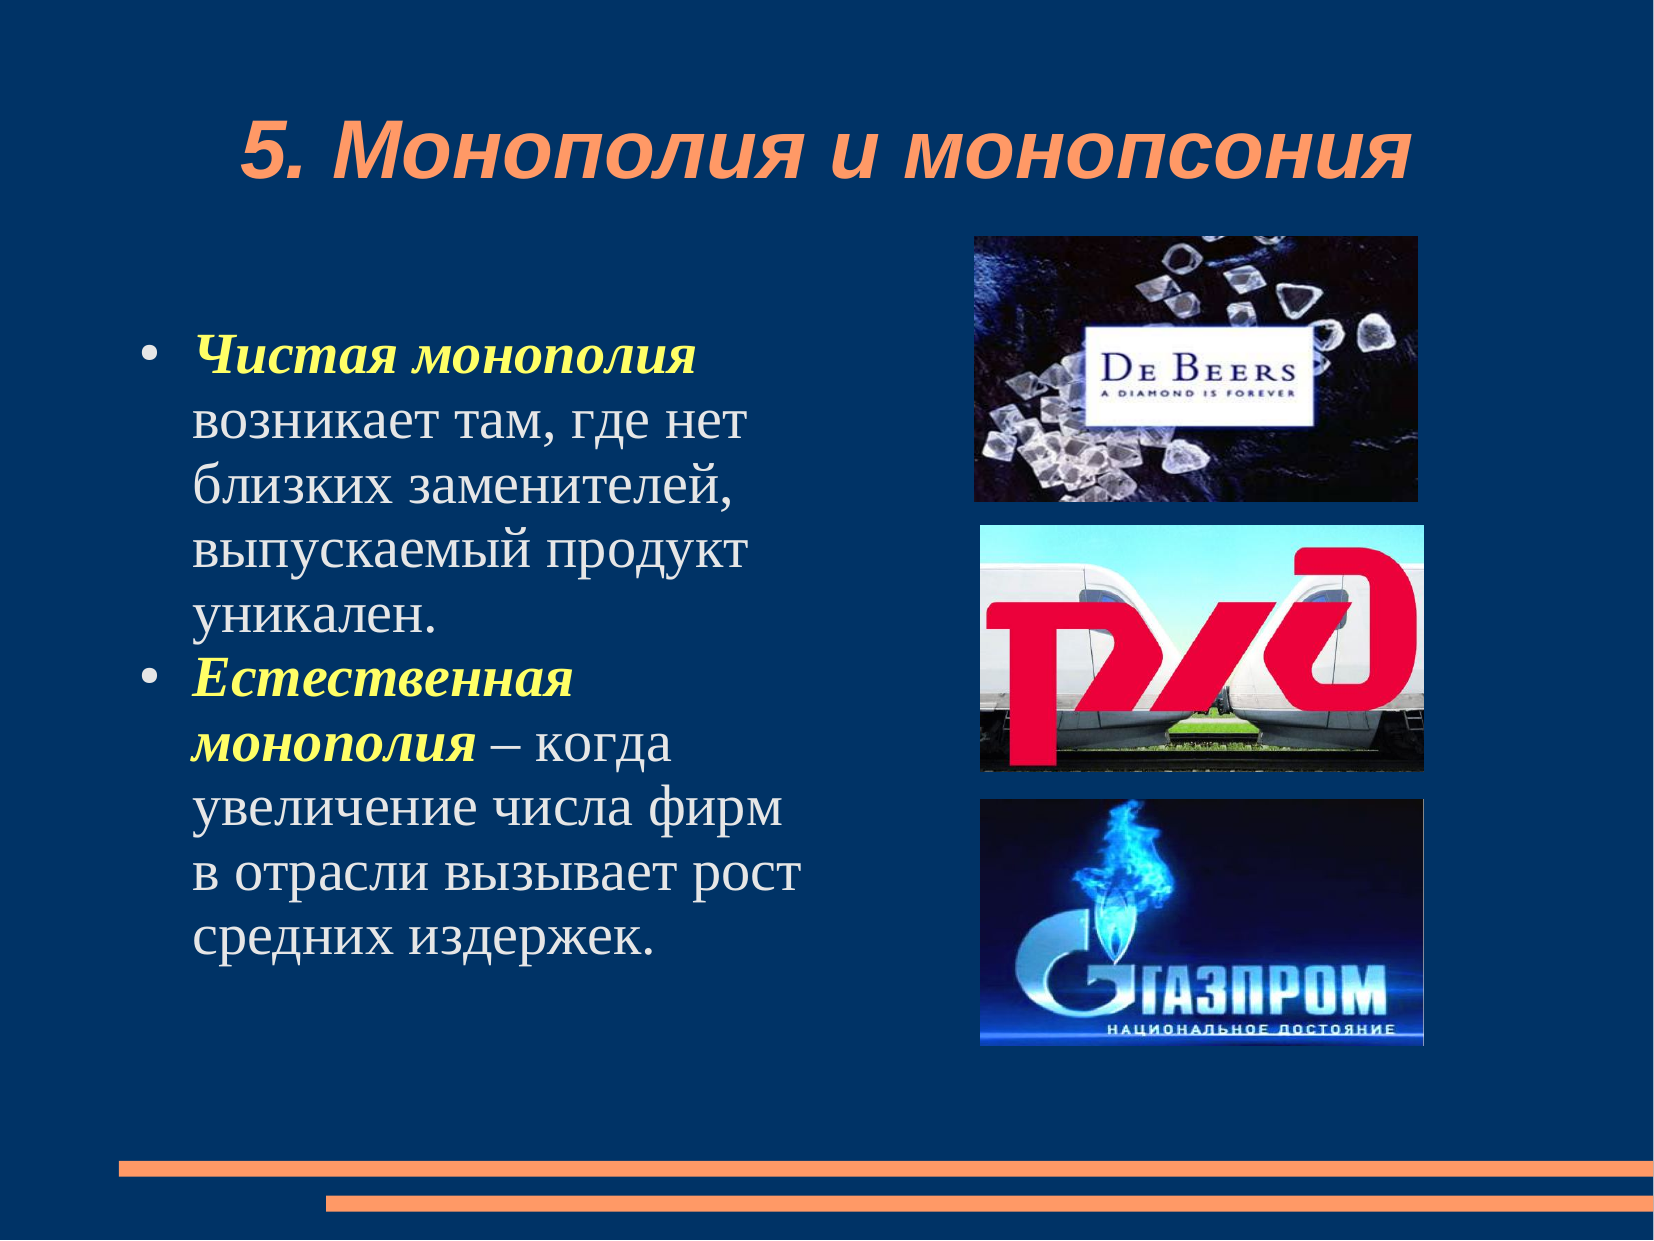

# 5. Монополия и монопсония
Чистая монополия возникает там, где нет близких заменителей, выпускаемый продукт уникален.
Естественная монополия – когда увеличение числа фирм в отрасли вызывает рост средних издержек.